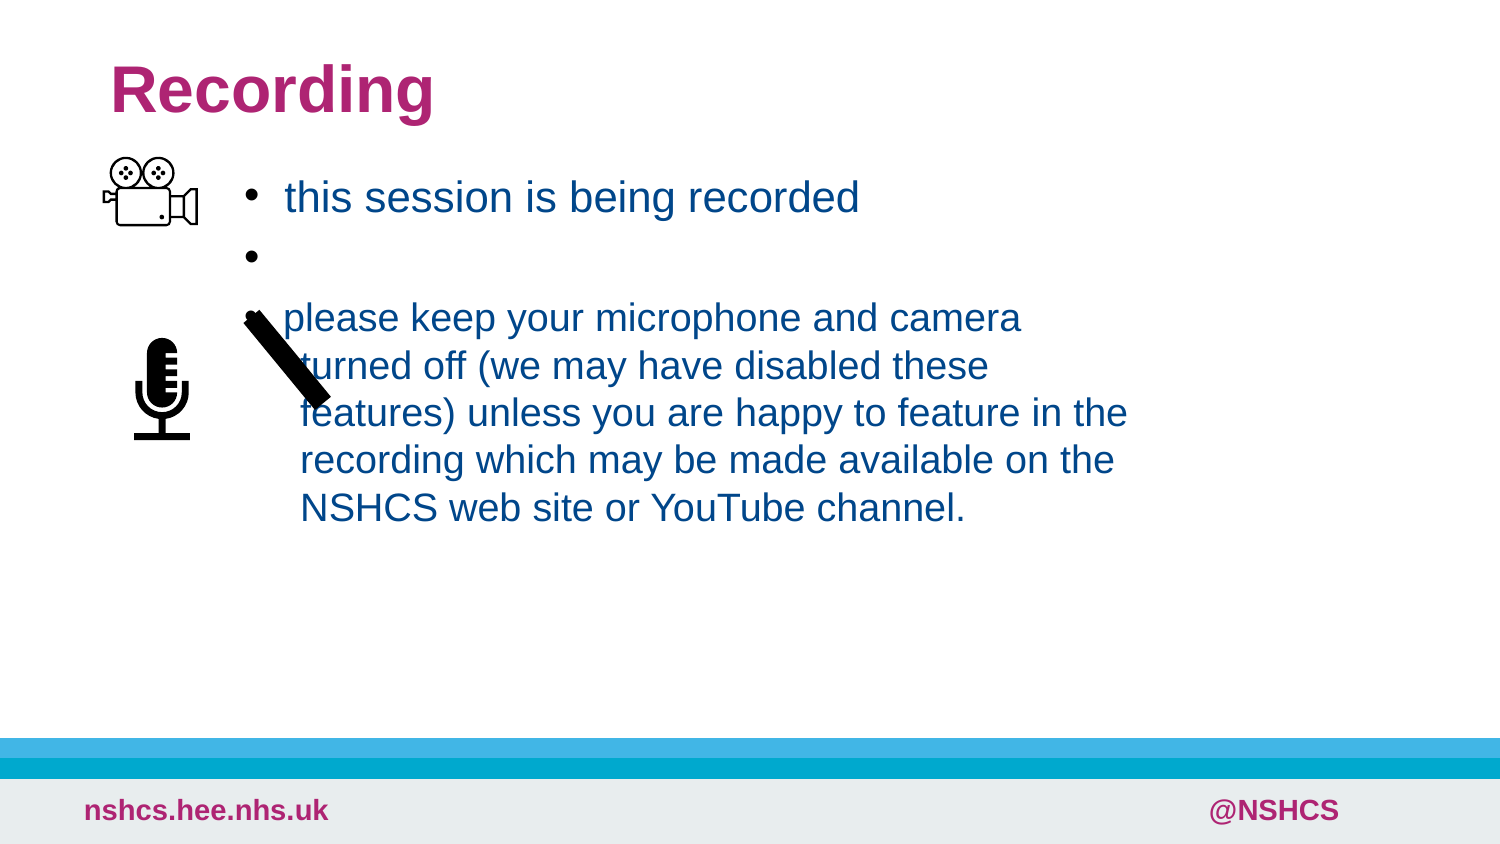

# Recording
 this session is being recorded
 please keep your microphone and camera turned off (we may have disabled these features) unless you are happy to feature in the recording which may be made available on the NSHCS web site or YouTube channel.